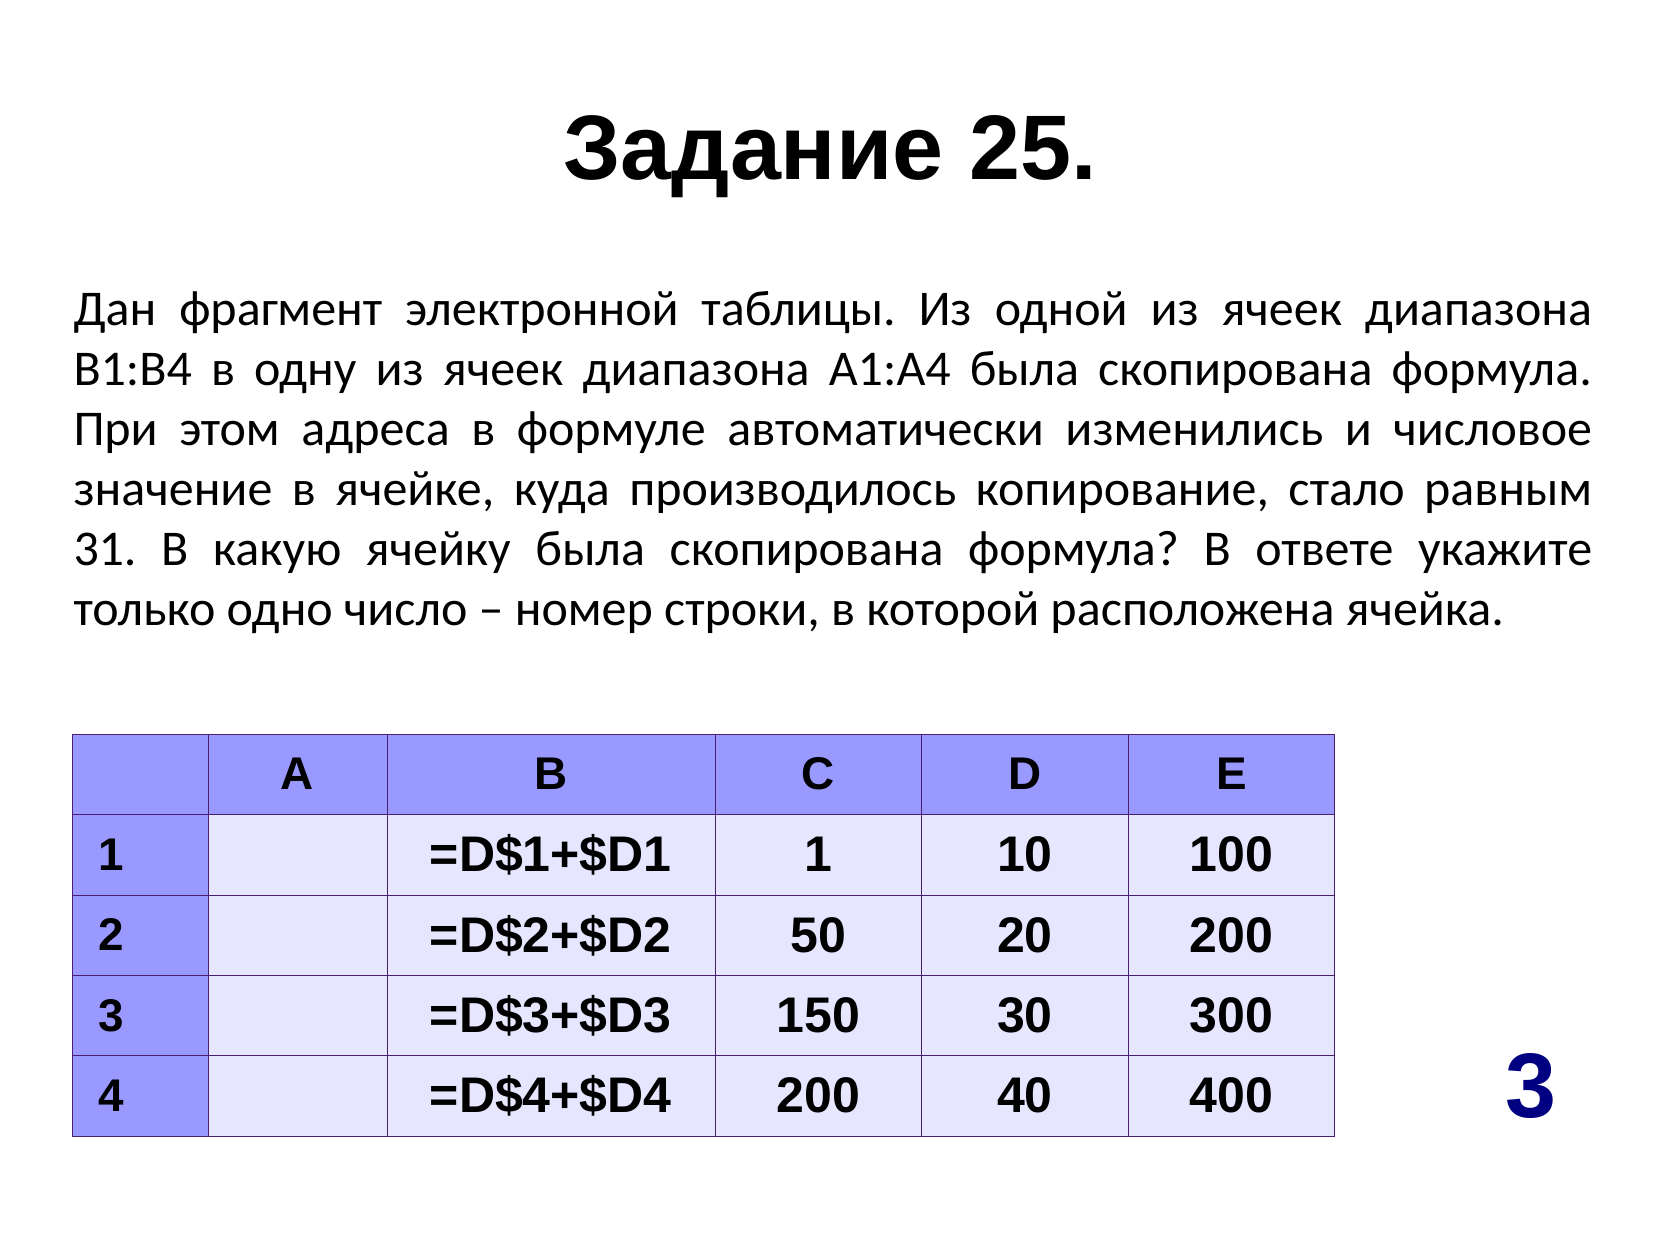

# Задание 25.
Дан фрагмент электронной таблицы. Из одной из ячеек диапазона B1:B4 в одну из ячеек диапазона A1:A4 была скопирована формула. При этом адреса в формуле автоматически изменились и числовое значение в ячейке, куда производилось копирование, стало равным 31. В какую ячейку была скопирована формула? В ответе укажите только одно число – номер строки, в которой расположена ячейка.
| | А | В | С | D | Е |
| --- | --- | --- | --- | --- | --- |
| 1 | | =D$1+$D1 | 1 | 10 | 100 |
| 2 | | =D$2+$D2 | 50 | 20 | 200 |
| 3 | | =D$3+$D3 | 150 | 30 | 300 |
| 4 | | =D$4+$D4 | 200 | 40 | 400 |
3